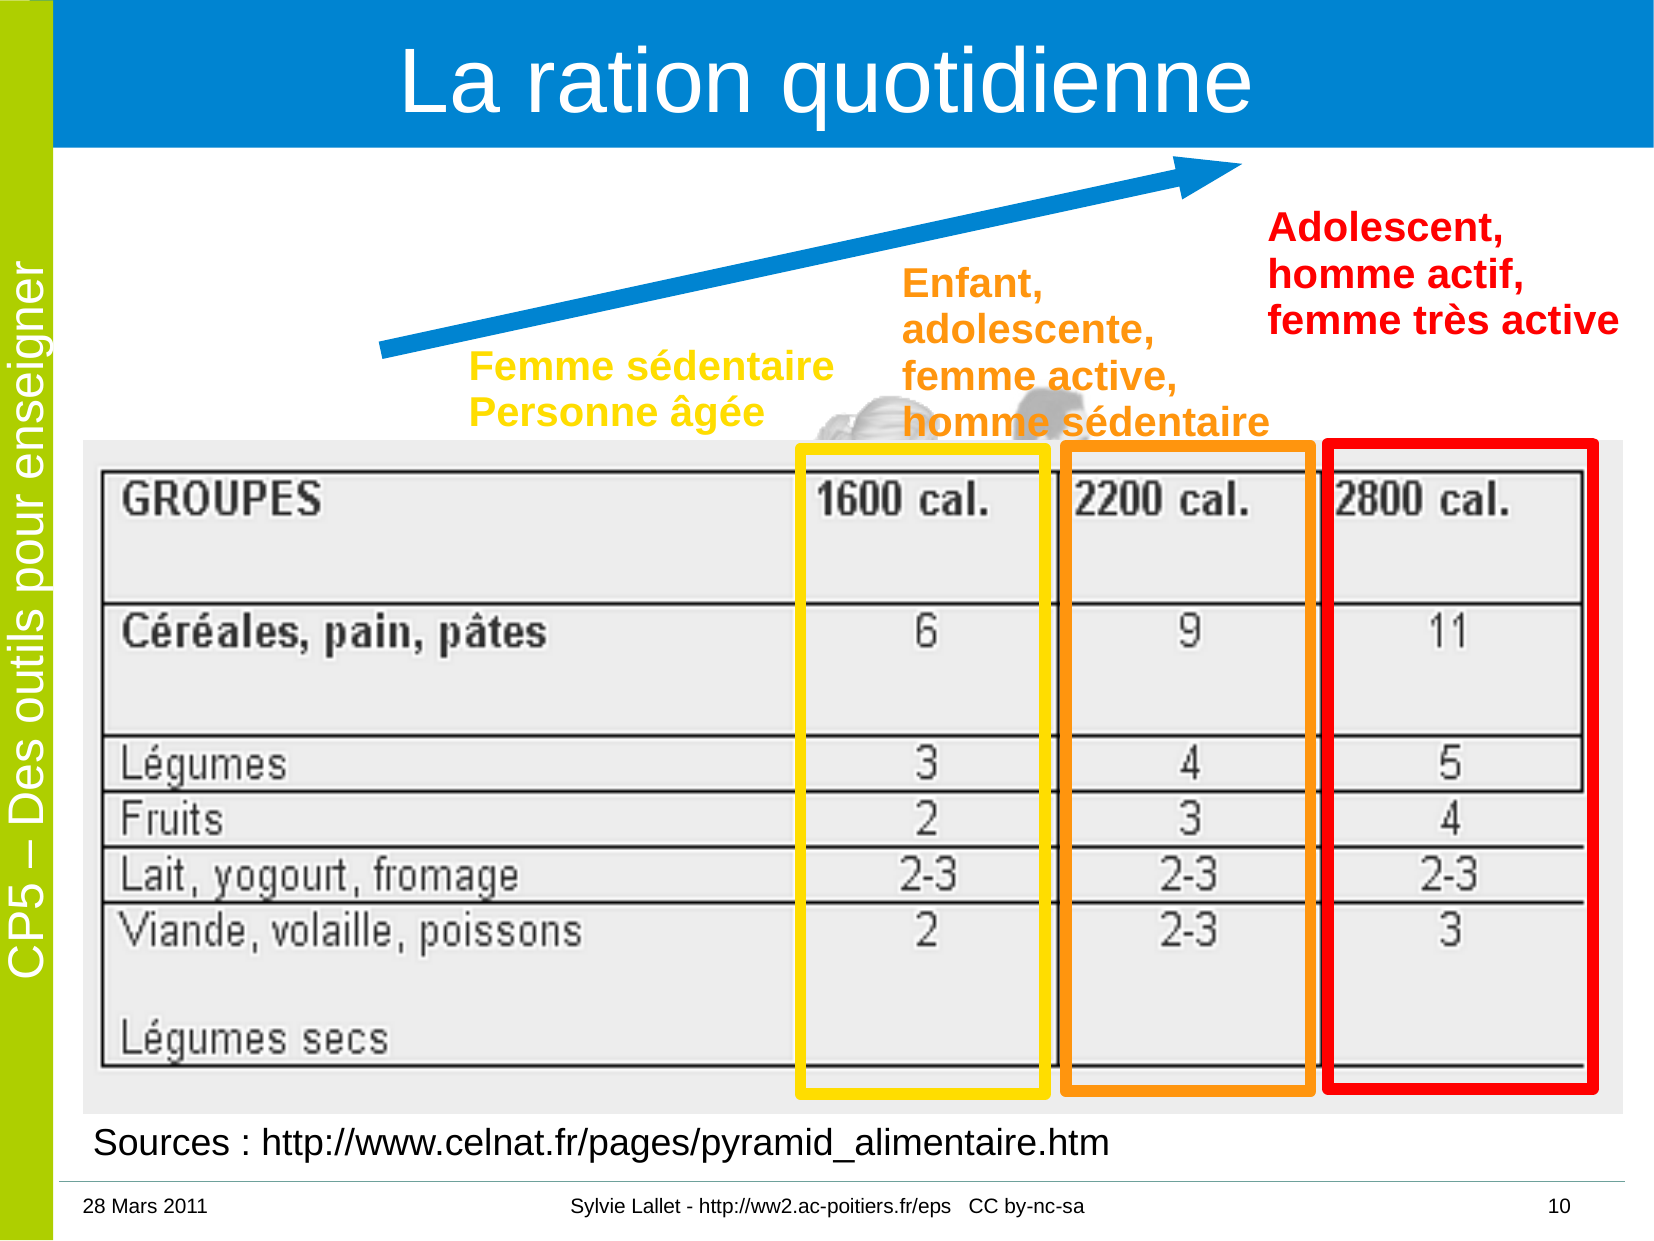

# La ration quotidienne
Adolescent,
homme actif,
femme très active
Enfant,
adolescente,
femme active,
homme sédentaire
Femme sédentaire
Personne âgée
Sources : http://www.celnat.fr/pages/pyramid_alimentaire.htm
28 Mars 2011
Sylvie Lallet - http://ww2.ac-poitiers.fr/eps CC by-nc-sa
10